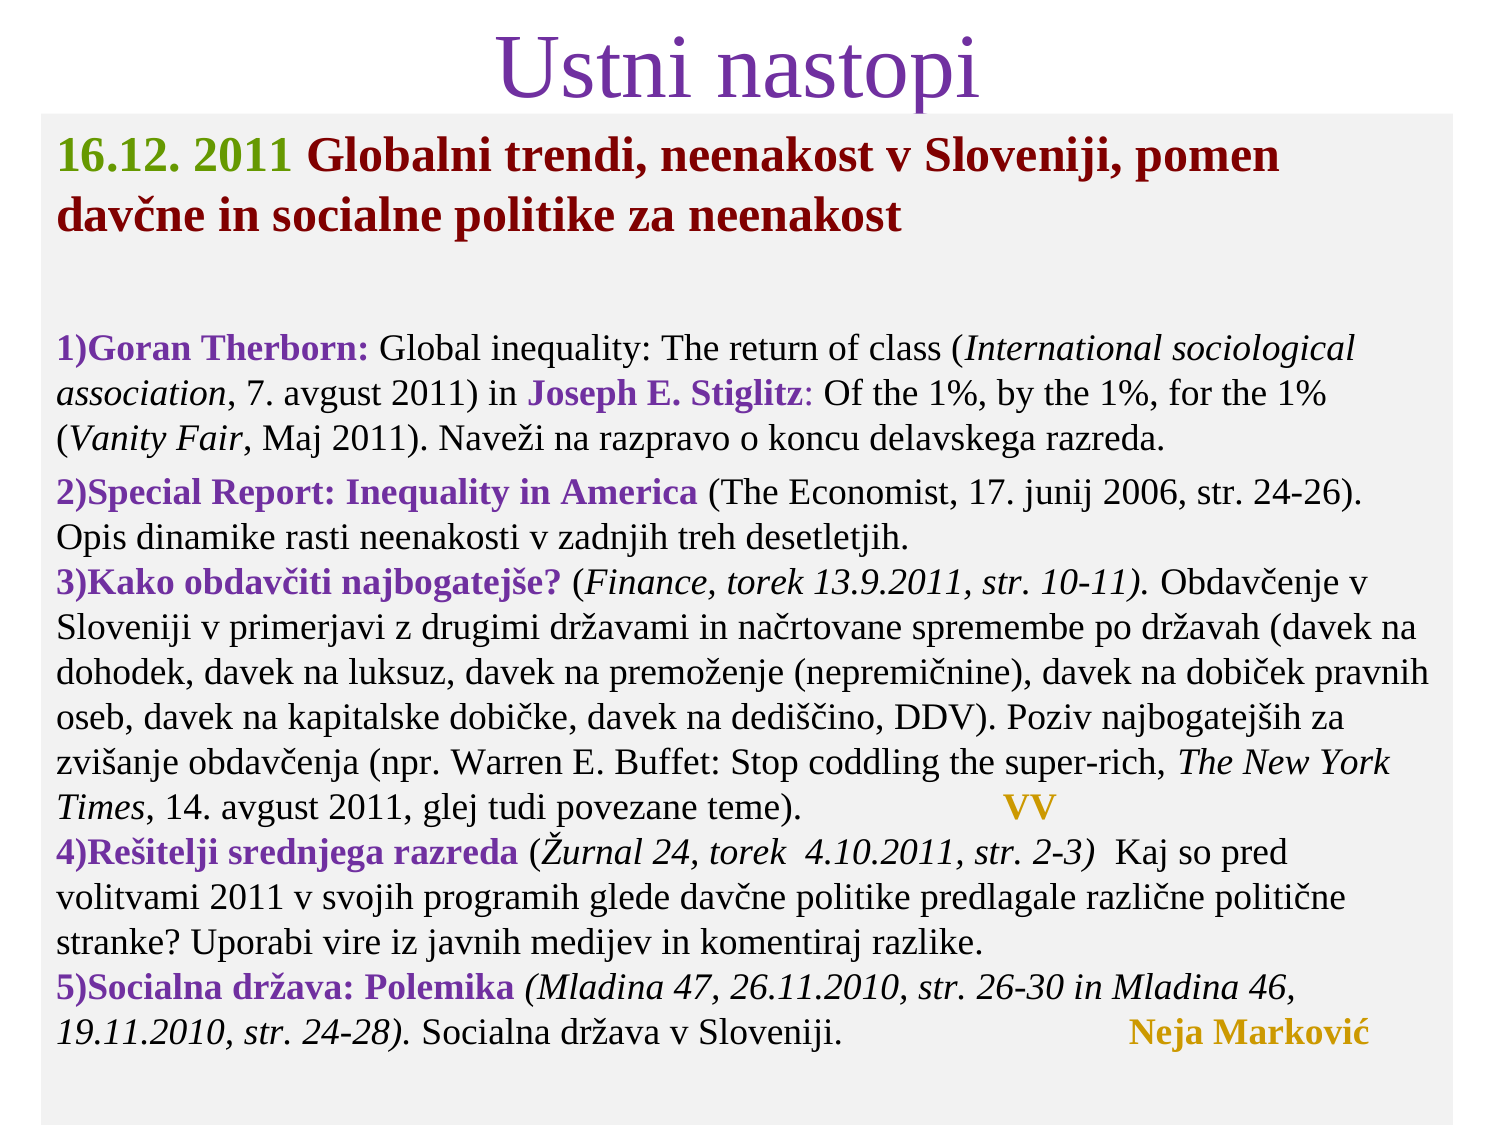

# Ustni nastopi
16.12. 2011 Globalni trendi, neenakost v Sloveniji, pomen davčne in socialne politike za neenakost
Goran Therborn: Global inequality: The return of class (International sociological association, 7. avgust 2011) in Joseph E. Stiglitz: Of the 1%, by the 1%, for the 1% (Vanity Fair, Maj 2011). Naveži na razpravo o koncu delavskega razreda.
Special Report: Inequality in America (The Economist, 17. junij 2006, str. 24-26). Opis dinamike rasti neenakosti v zadnjih treh desetletjih.
Kako obdavčiti najbogatejše? (Finance, torek 13.9.2011, str. 10-11). Obdavčenje v Sloveniji v primerjavi z drugimi državami in načrtovane spremembe po državah (davek na dohodek, davek na luksuz, davek na premoženje (nepremičnine), davek na dobiček pravnih oseb, davek na kapitalske dobičke, davek na dediščino, DDV). Poziv najbogatejših za zvišanje obdavčenja (npr. Warren E. Buffet: Stop coddling the super-rich, The New York Times, 14. avgust 2011, glej tudi povezane teme). VV
Rešitelji srednjega razreda (Žurnal 24, torek 4.10.2011, str. 2-3) Kaj so pred volitvami 2011 v svojih programih glede davčne politike predlagale različne politične stranke? Uporabi vire iz javnih medijev in komentiraj razlike.
Socialna država: Polemika (Mladina 47, 26.11.2010, str. 26-30 in Mladina 46, 19.11.2010, str. 24-28). Socialna država v Sloveniji. Neja Marković